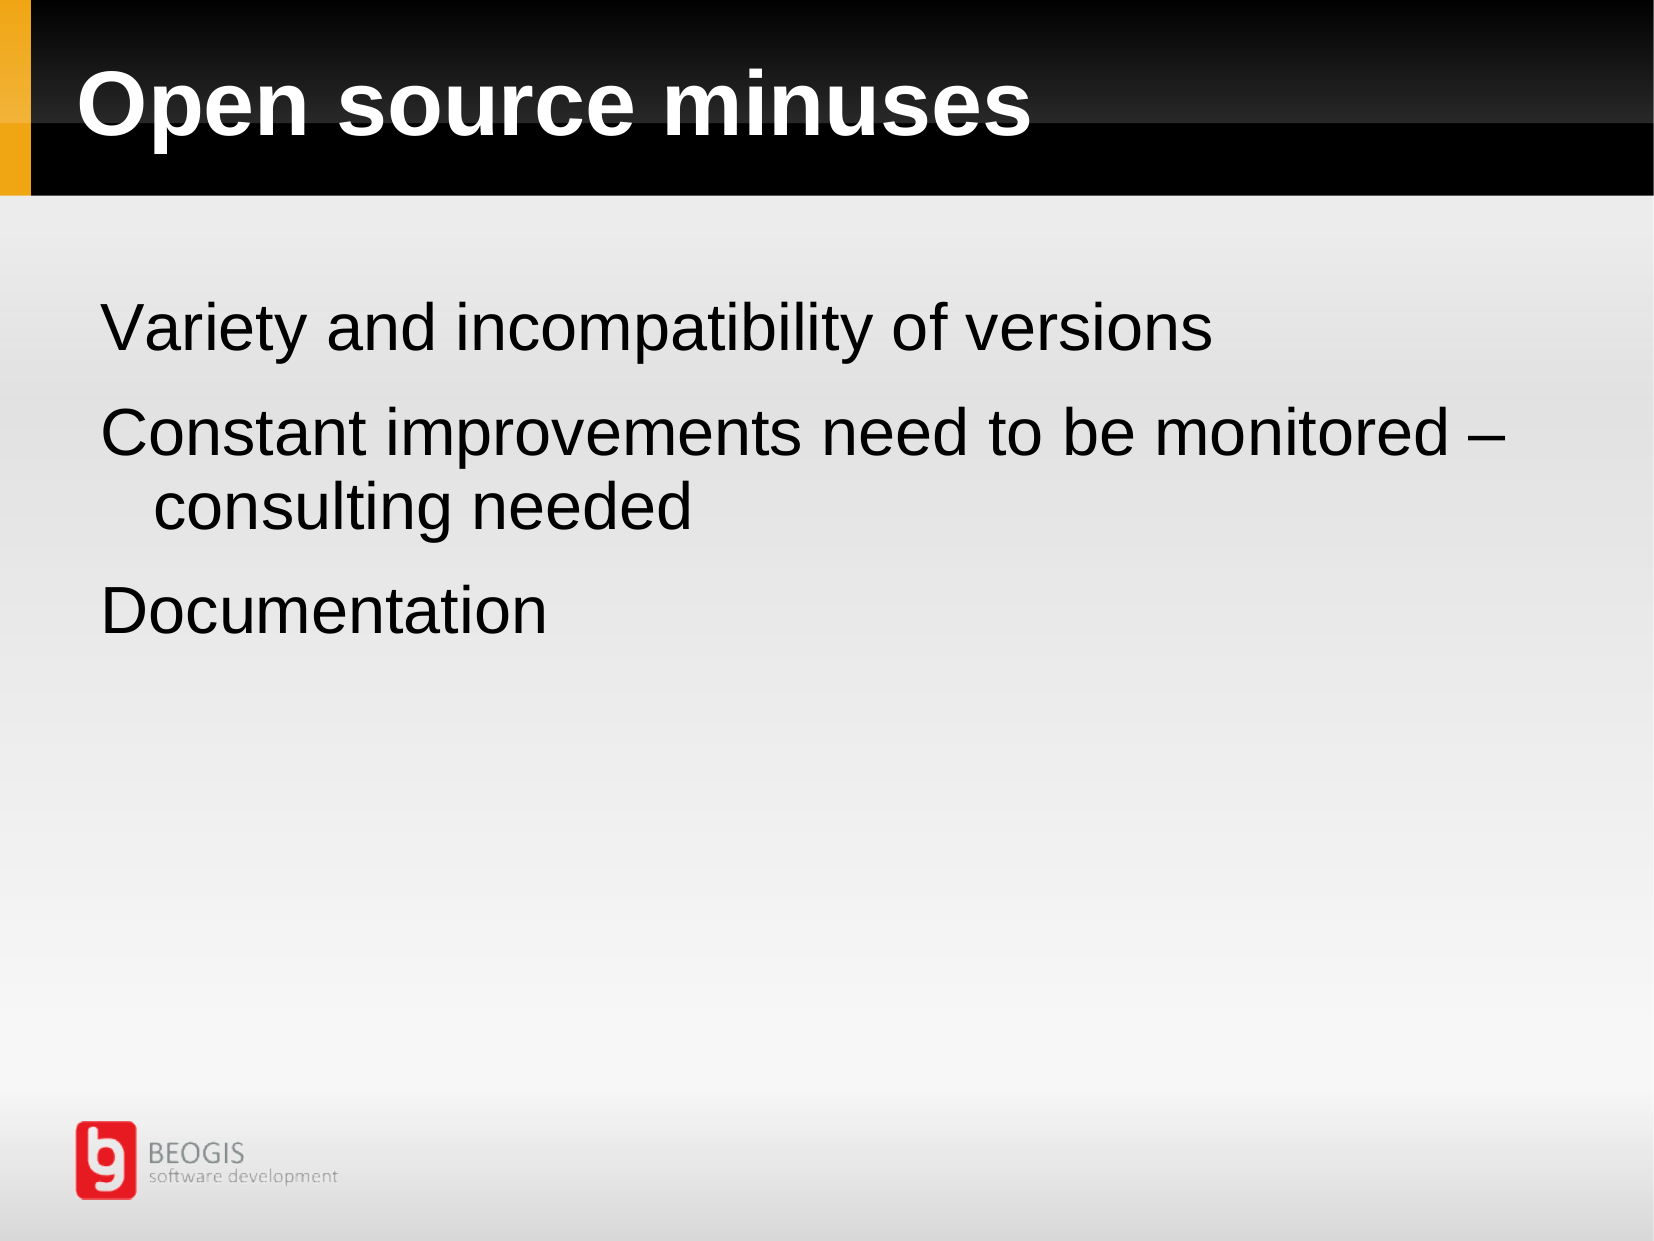

# Open source minuses
Variety and incompatibility of versions
Constant improvements need to be monitored – consulting needed
Documentation